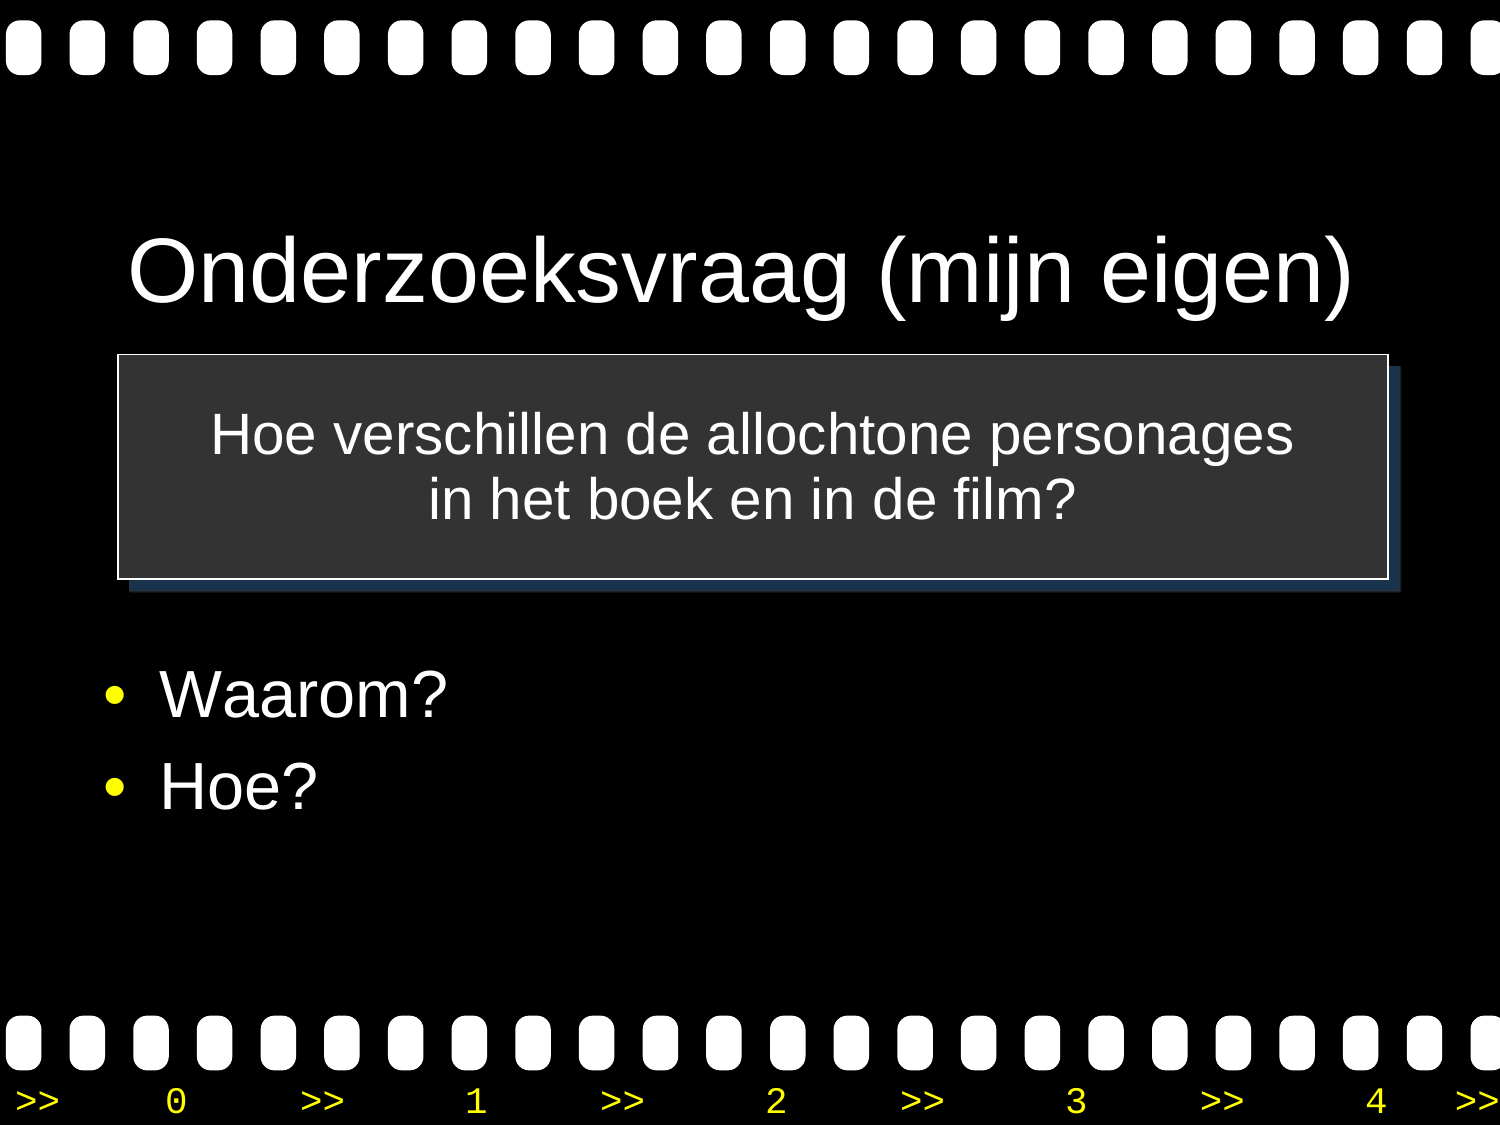

# Onderzoeksvraag (mijn eigen)
Hoe verschillen de allochtone personages
in het boek en in de film?
Waarom?
Hoe?